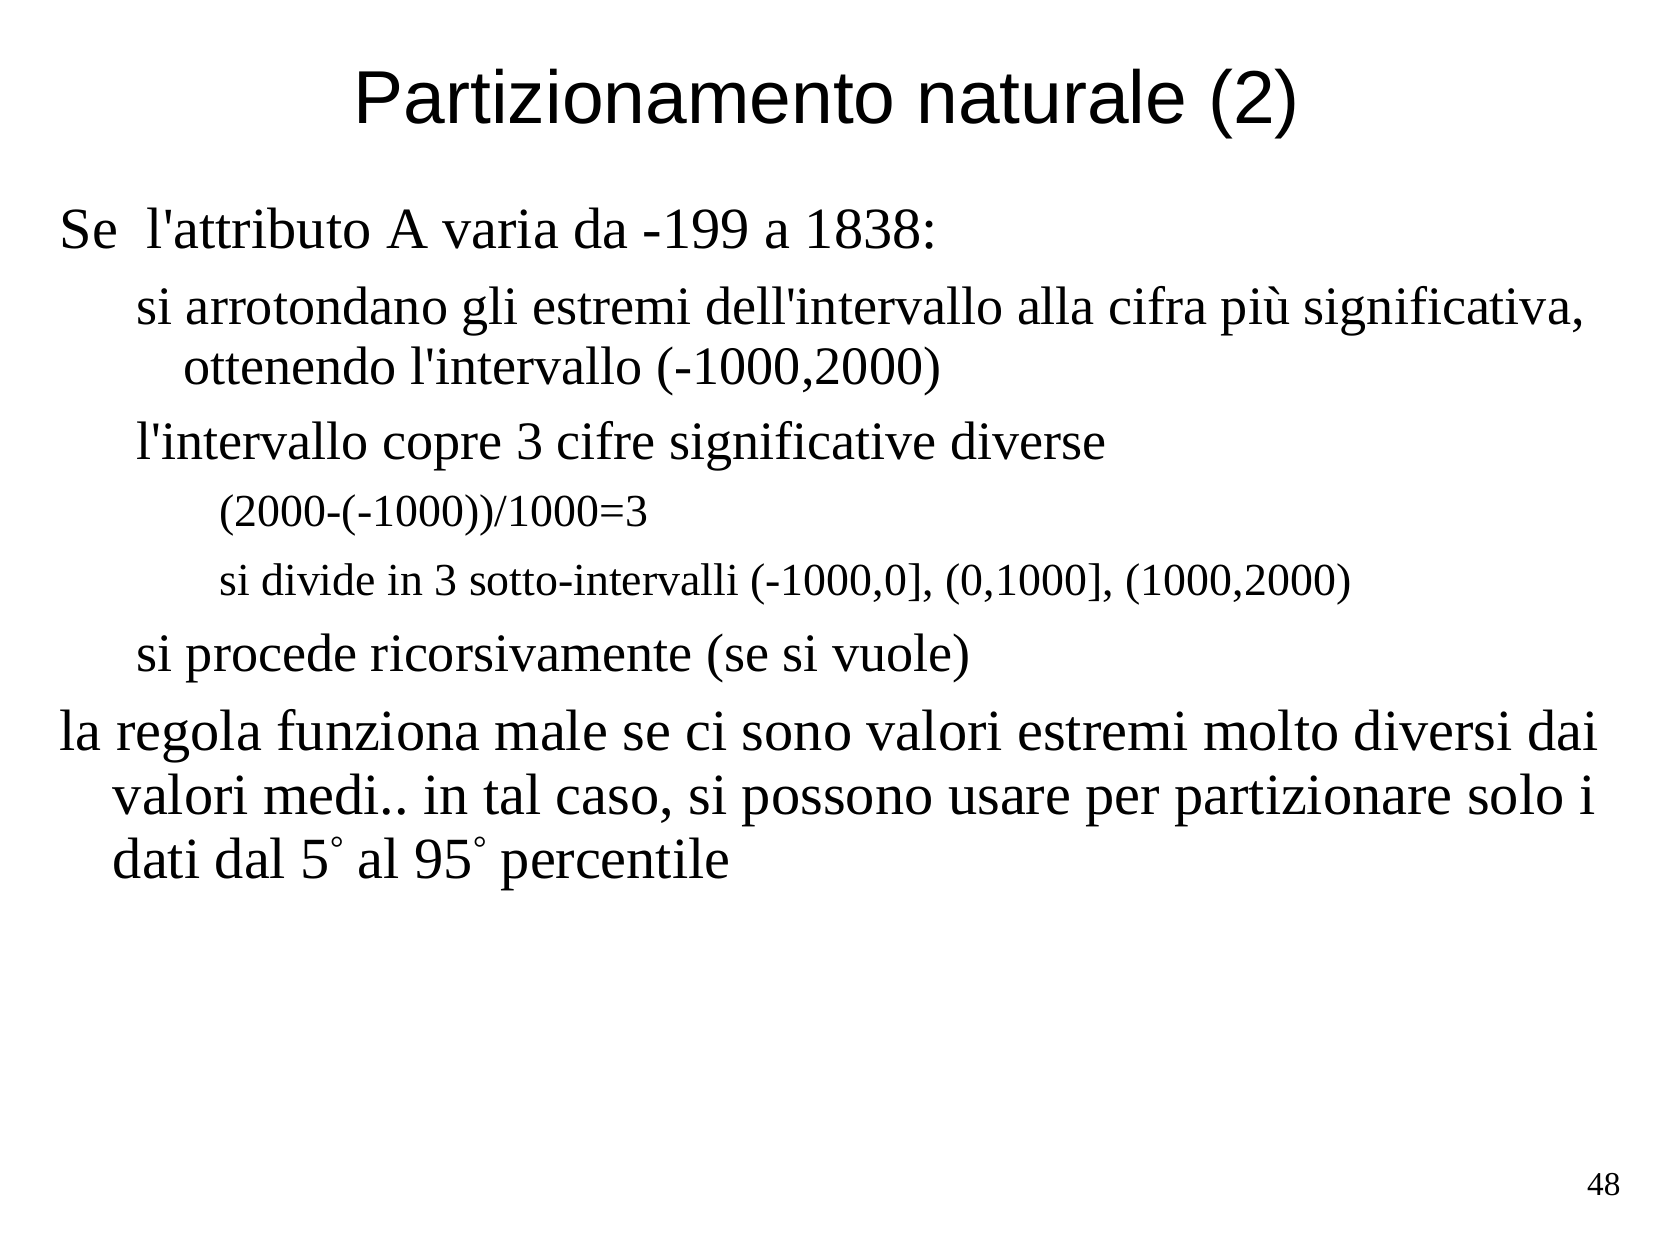

# Partizionamento naturale (2)
Se l'attributo A varia da -199 a 1838:
si arrotondano gli estremi dell'intervallo alla cifra più significativa, ottenendo l'intervallo (-1000,2000)
l'intervallo copre 3 cifre significative diverse
(2000-(-1000))/1000=3
si divide in 3 sotto-intervalli (-1000,0], (0,1000], (1000,2000)
si procede ricorsivamente (se si vuole)
la regola funziona male se ci sono valori estremi molto diversi dai valori medi.. in tal caso, si possono usare per partizionare solo i dati dal 5° al 95° percentile